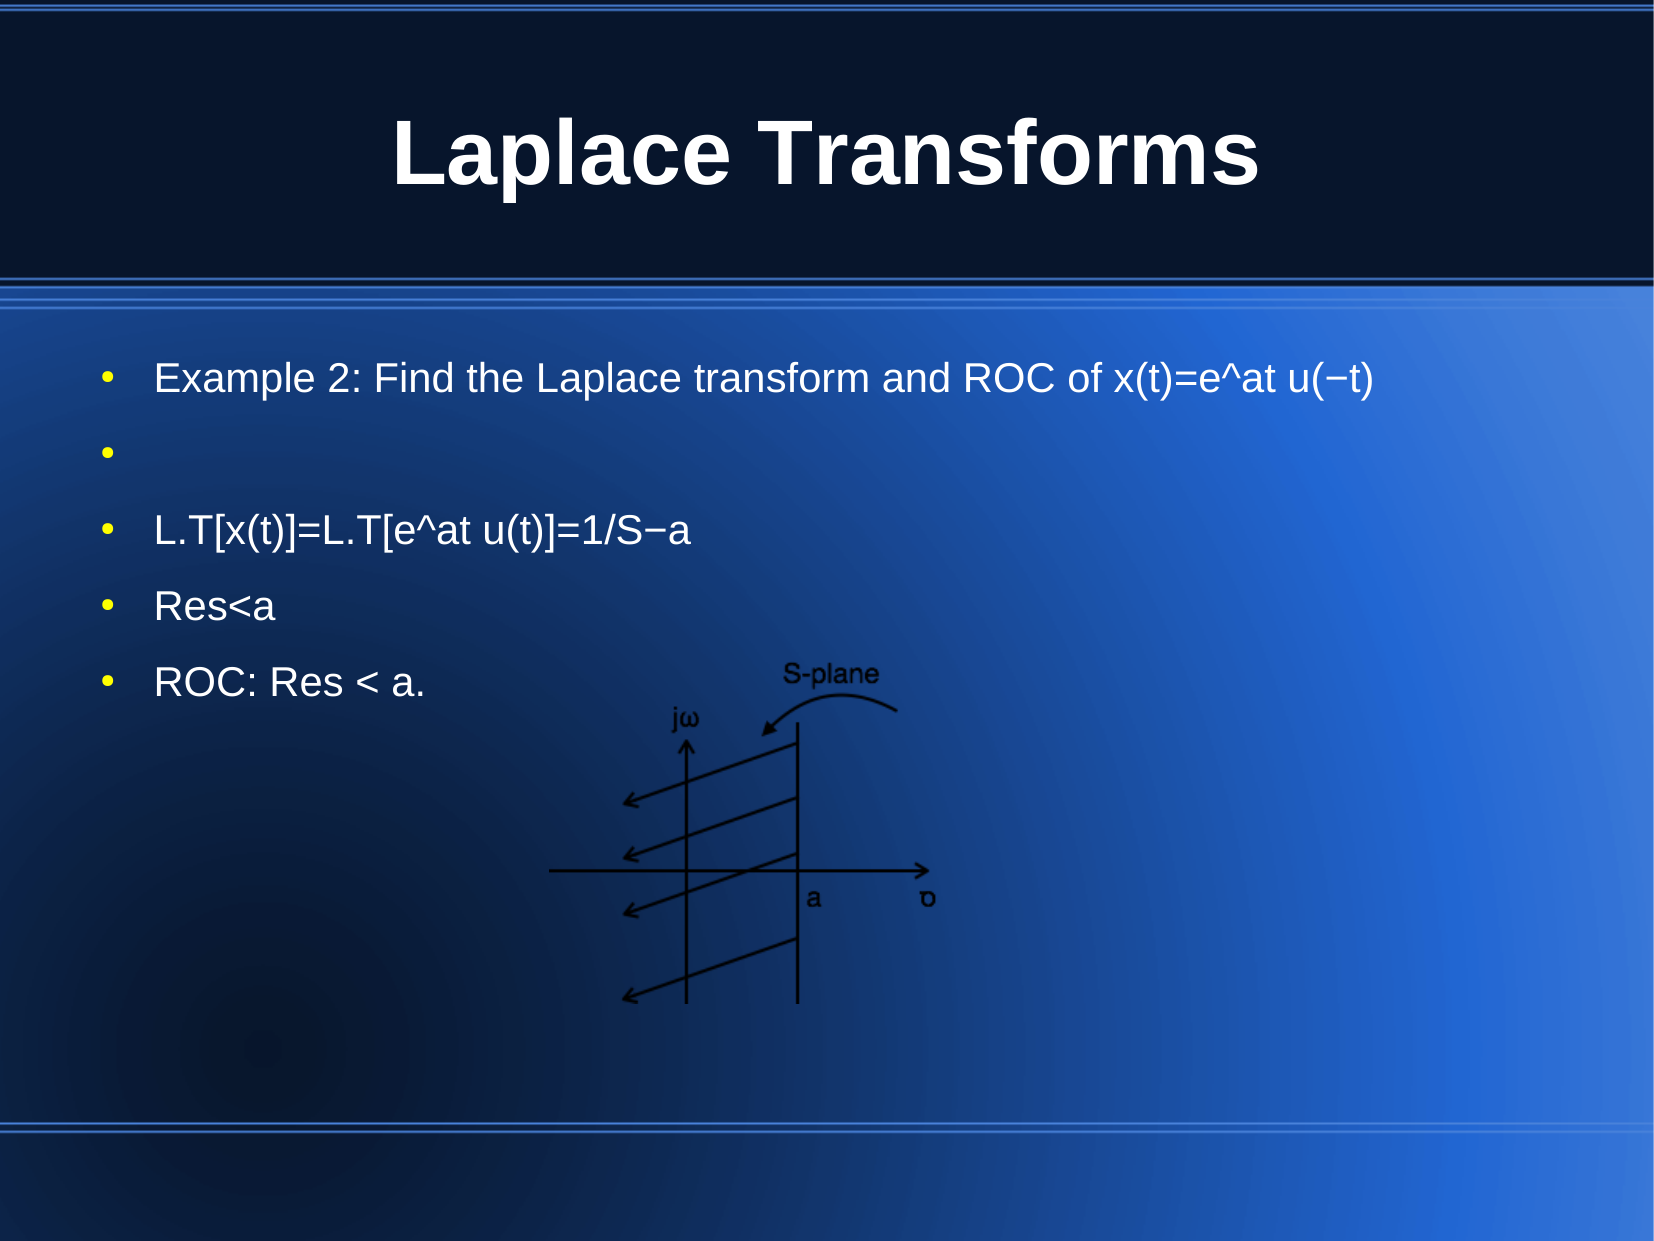

# Laplace Transforms
Example 2: Find the Laplace transform and ROC of x(t)=e^at u(−t)
L.T[x(t)]=L.T[e^at u(t)]=1/S−a
Res<a
ROC: Res < a.